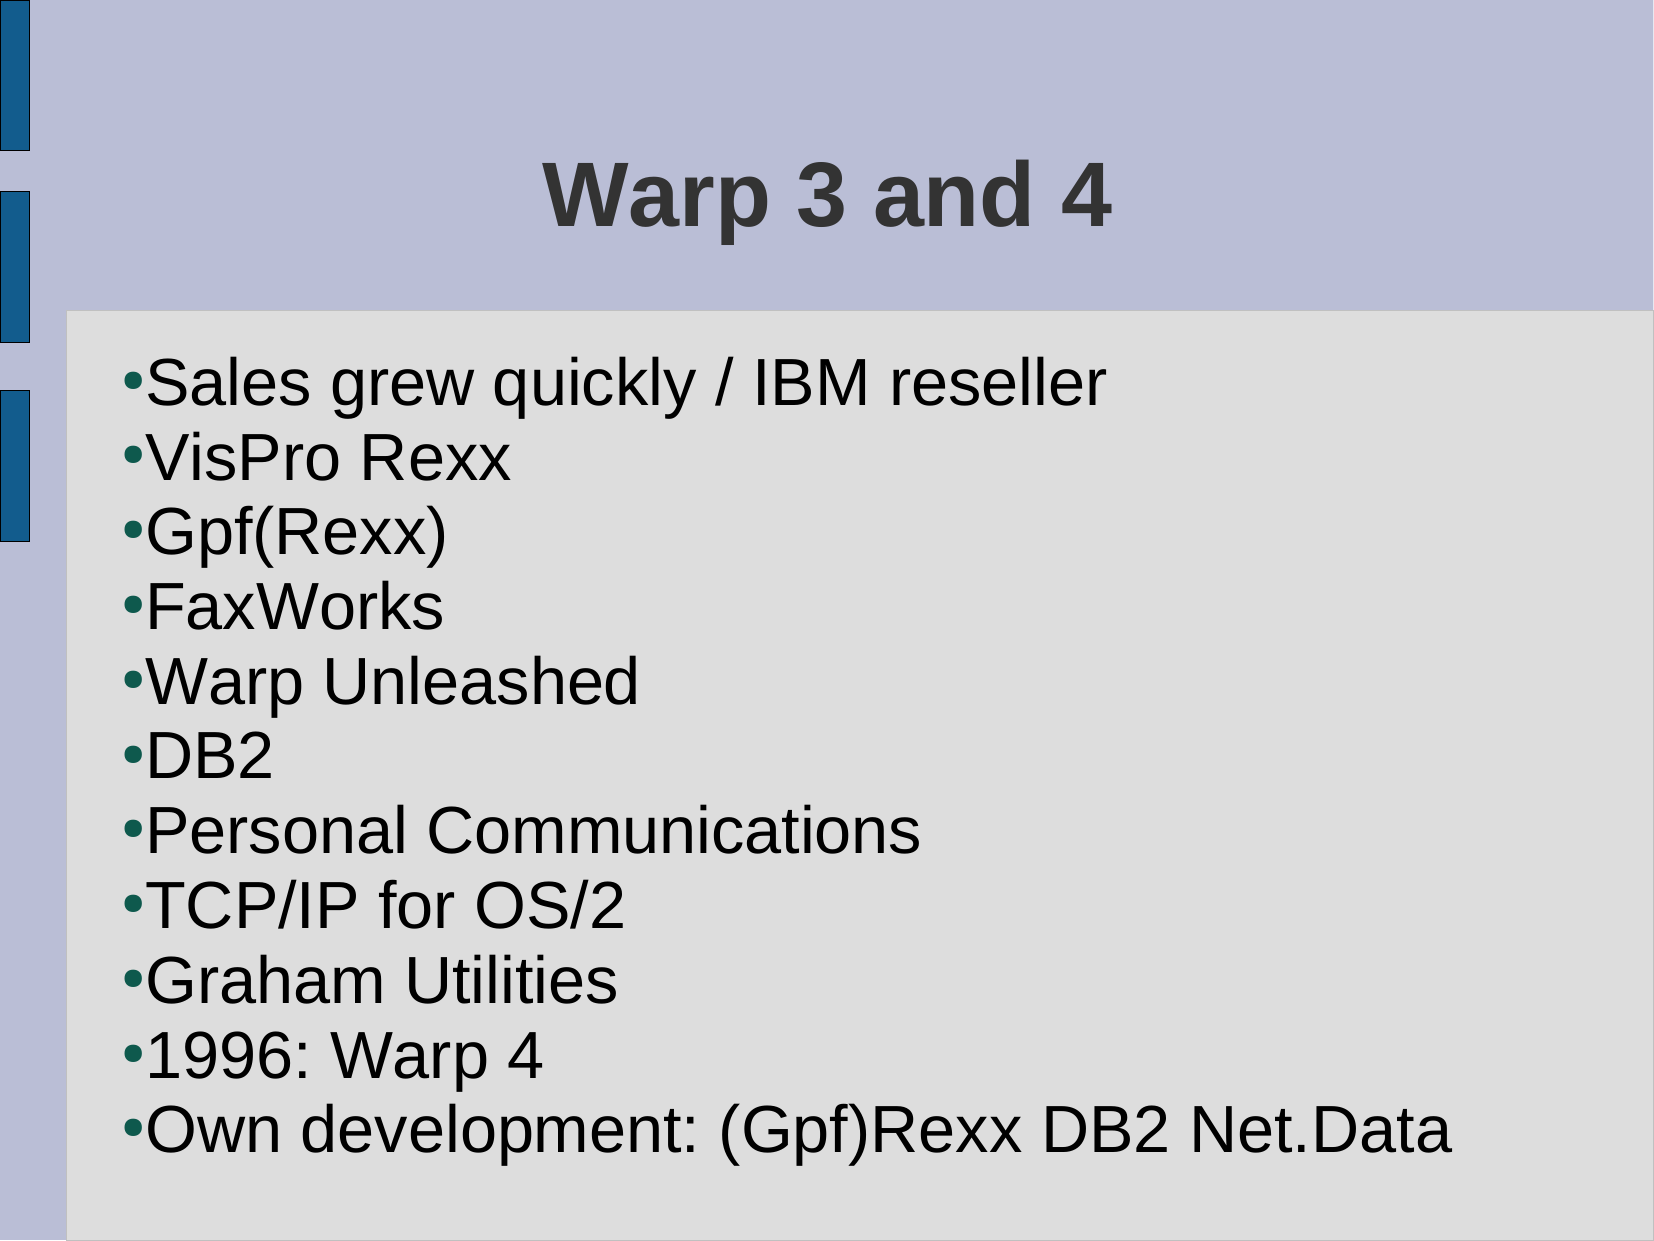

# Warp 3 and 4
Sales grew quickly / IBM reseller
VisPro Rexx
Gpf(Rexx)
FaxWorks
Warp Unleashed
DB2
Personal Communications
TCP/IP for OS/2
Graham Utilities
1996: Warp 4
Own development: (Gpf)Rexx DB2 Net.Data